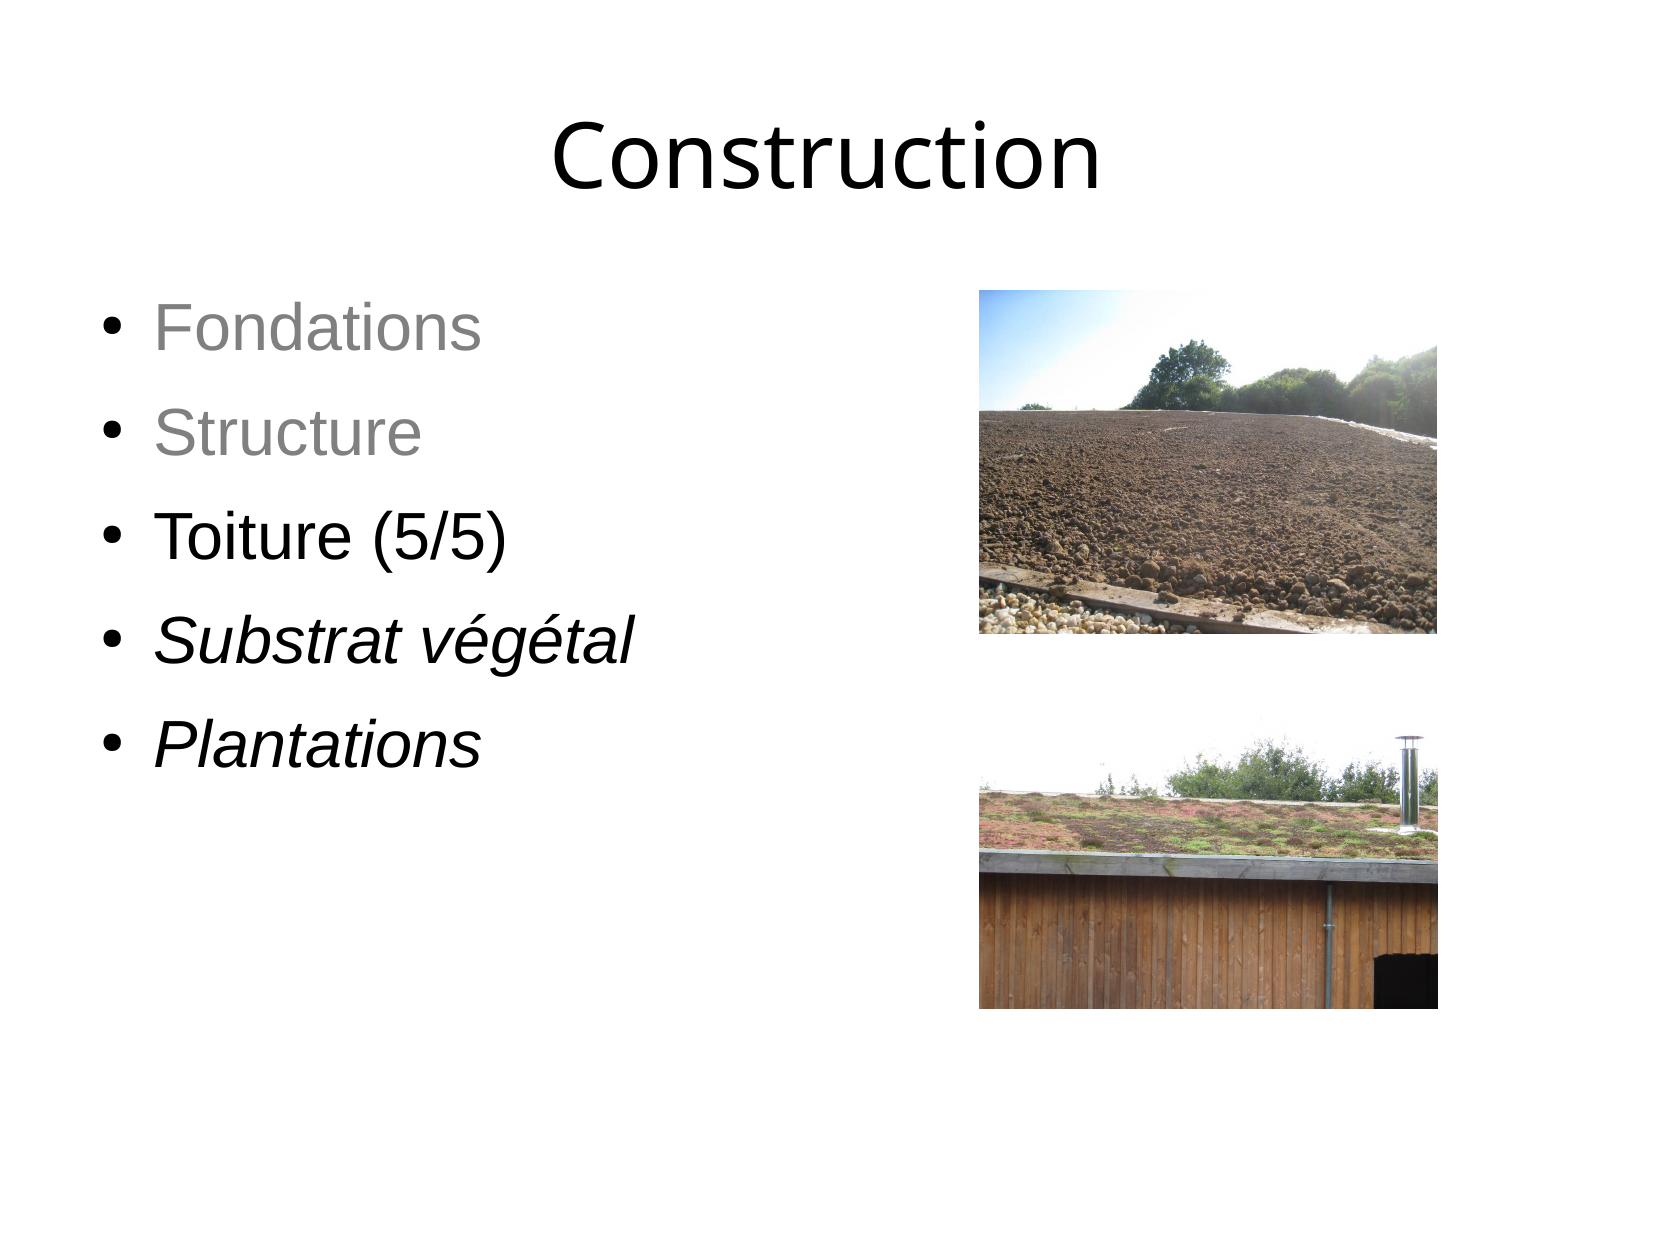

# Construction
Fondations
Structure
Toiture (5/5)
Substrat végétal
Plantations